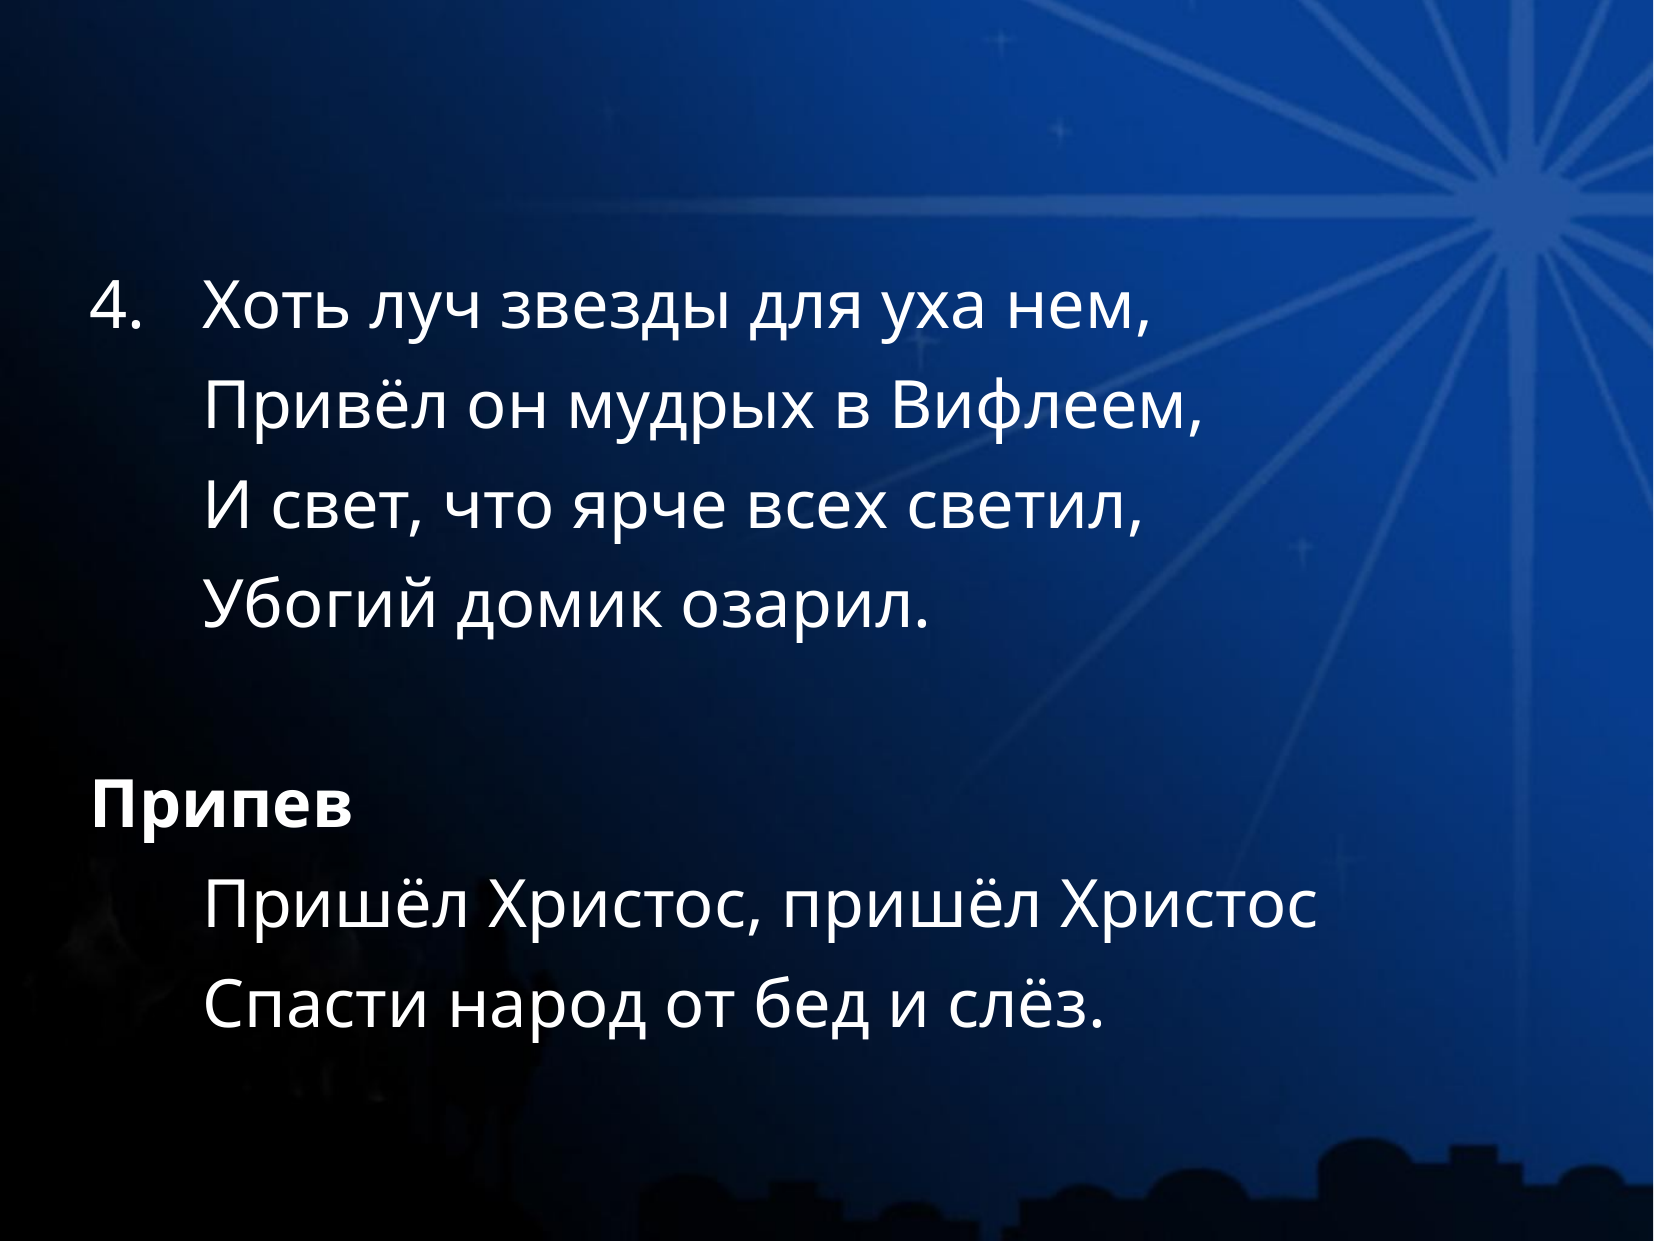

4.	Хоть луч звезды для уха нем,
	Привёл он мудрых в Вифлеем,
	И свет, что ярче всех светил,
	Убогий домик озарил.
Припев
	Пришёл Христос, пришёл Христос
	Спасти народ от бед и слёз.